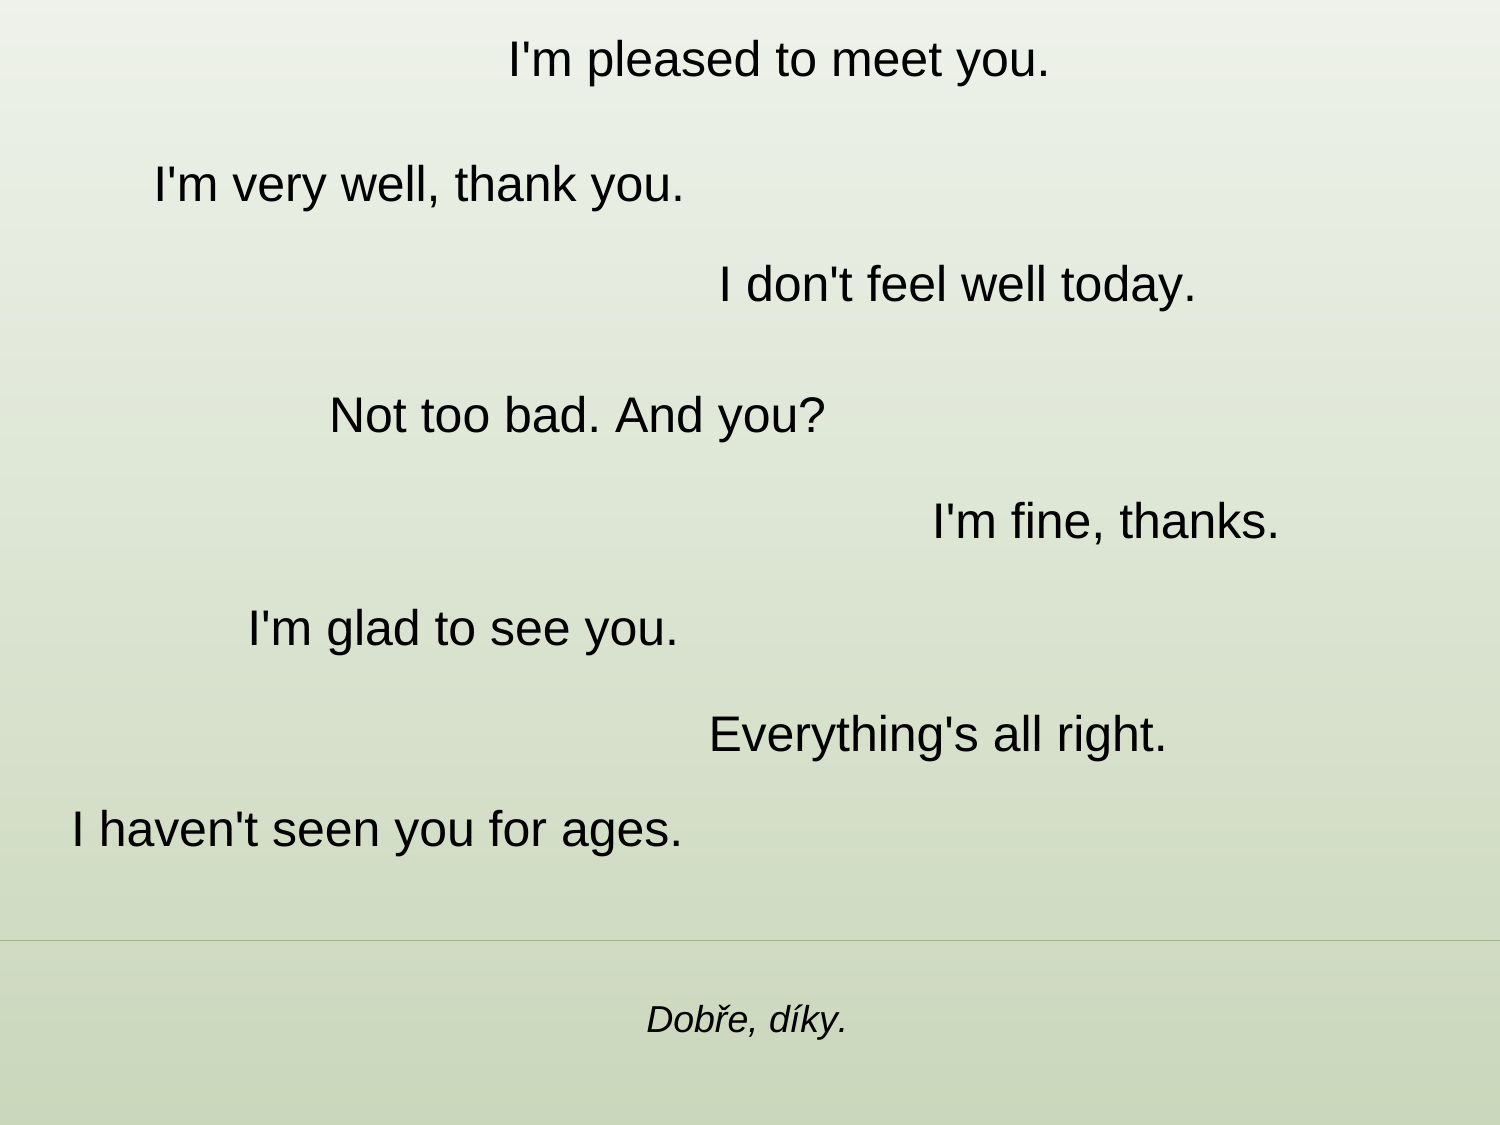

I'm pleased to meet you.
I'm very well, thank you.
I don't feel well today.
Not too bad. And you?
I'm fine, thanks.
I'm glad to see you.
Everything's all right.
I haven't seen you for ages.
Dobře, díky.